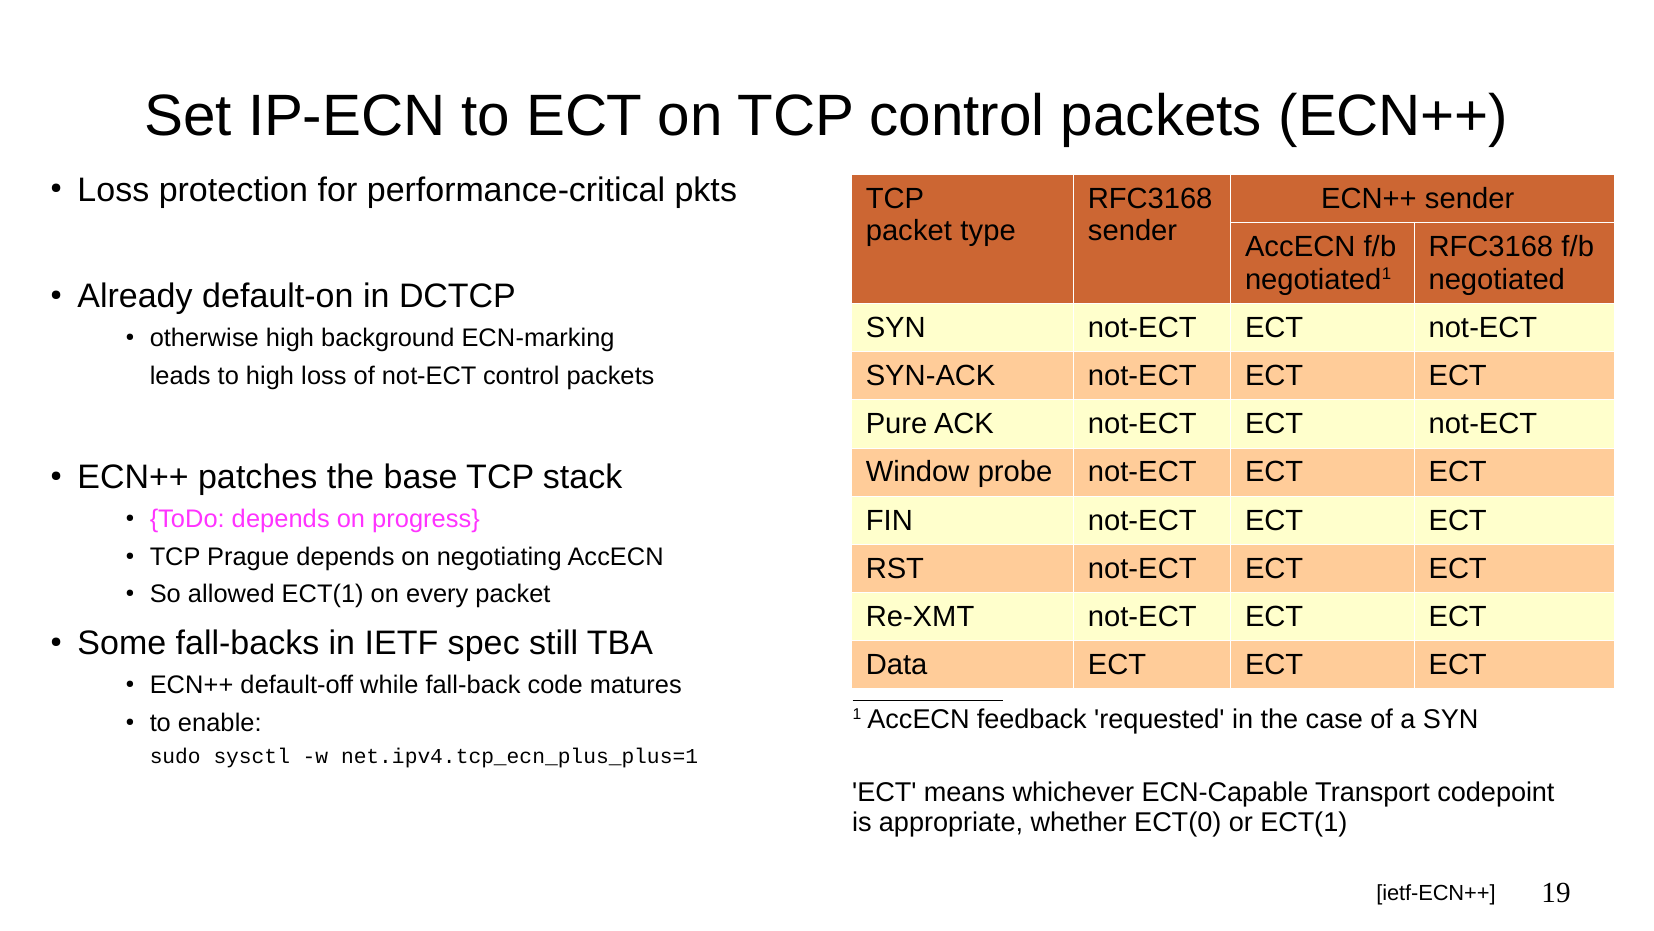

# Set IP-ECN to ECT on TCP control packets (ECN++)
Loss protection for performance-critical pkts
Already default-on in DCTCP
otherwise high background ECN-marking
leads to high loss of not-ECT control packets
ECN++ patches the base TCP stack
{ToDo: depends on progress}
TCP Prague depends on negotiating AccECN
So allowed ECT(1) on every packet
Some fall-backs in IETF spec still TBA
ECN++ default-off while fall-back code matures
to enable:
sudo sysctl -w net.ipv4.tcp_ecn_plus_plus=1
| TCP packet type | RFC3168 sender | ECN++ sender | |
| --- | --- | --- | --- |
| | | AccECN f/b negotiated1 | RFC3168 f/b negotiated |
| SYN | not-ECT | ECT | not-ECT |
| SYN-ACK | not-ECT | ECT | ECT |
| Pure ACK | not-ECT | ECT | not-ECT |
| Window probe | not-ECT | ECT | ECT |
| FIN | not-ECT | ECT | ECT |
| RST | not-ECT | ECT | ECT |
| Re-XMT | not-ECT | ECT | ECT |
| Data | ECT | ECT | ECT |
1 AccECN feedback 'requested' in the case of a SYN
'ECT' means whichever ECN-Capable Transport codepoint is appropriate, whether ECT(0) or ECT(1)
[ietf-ECN++]
19